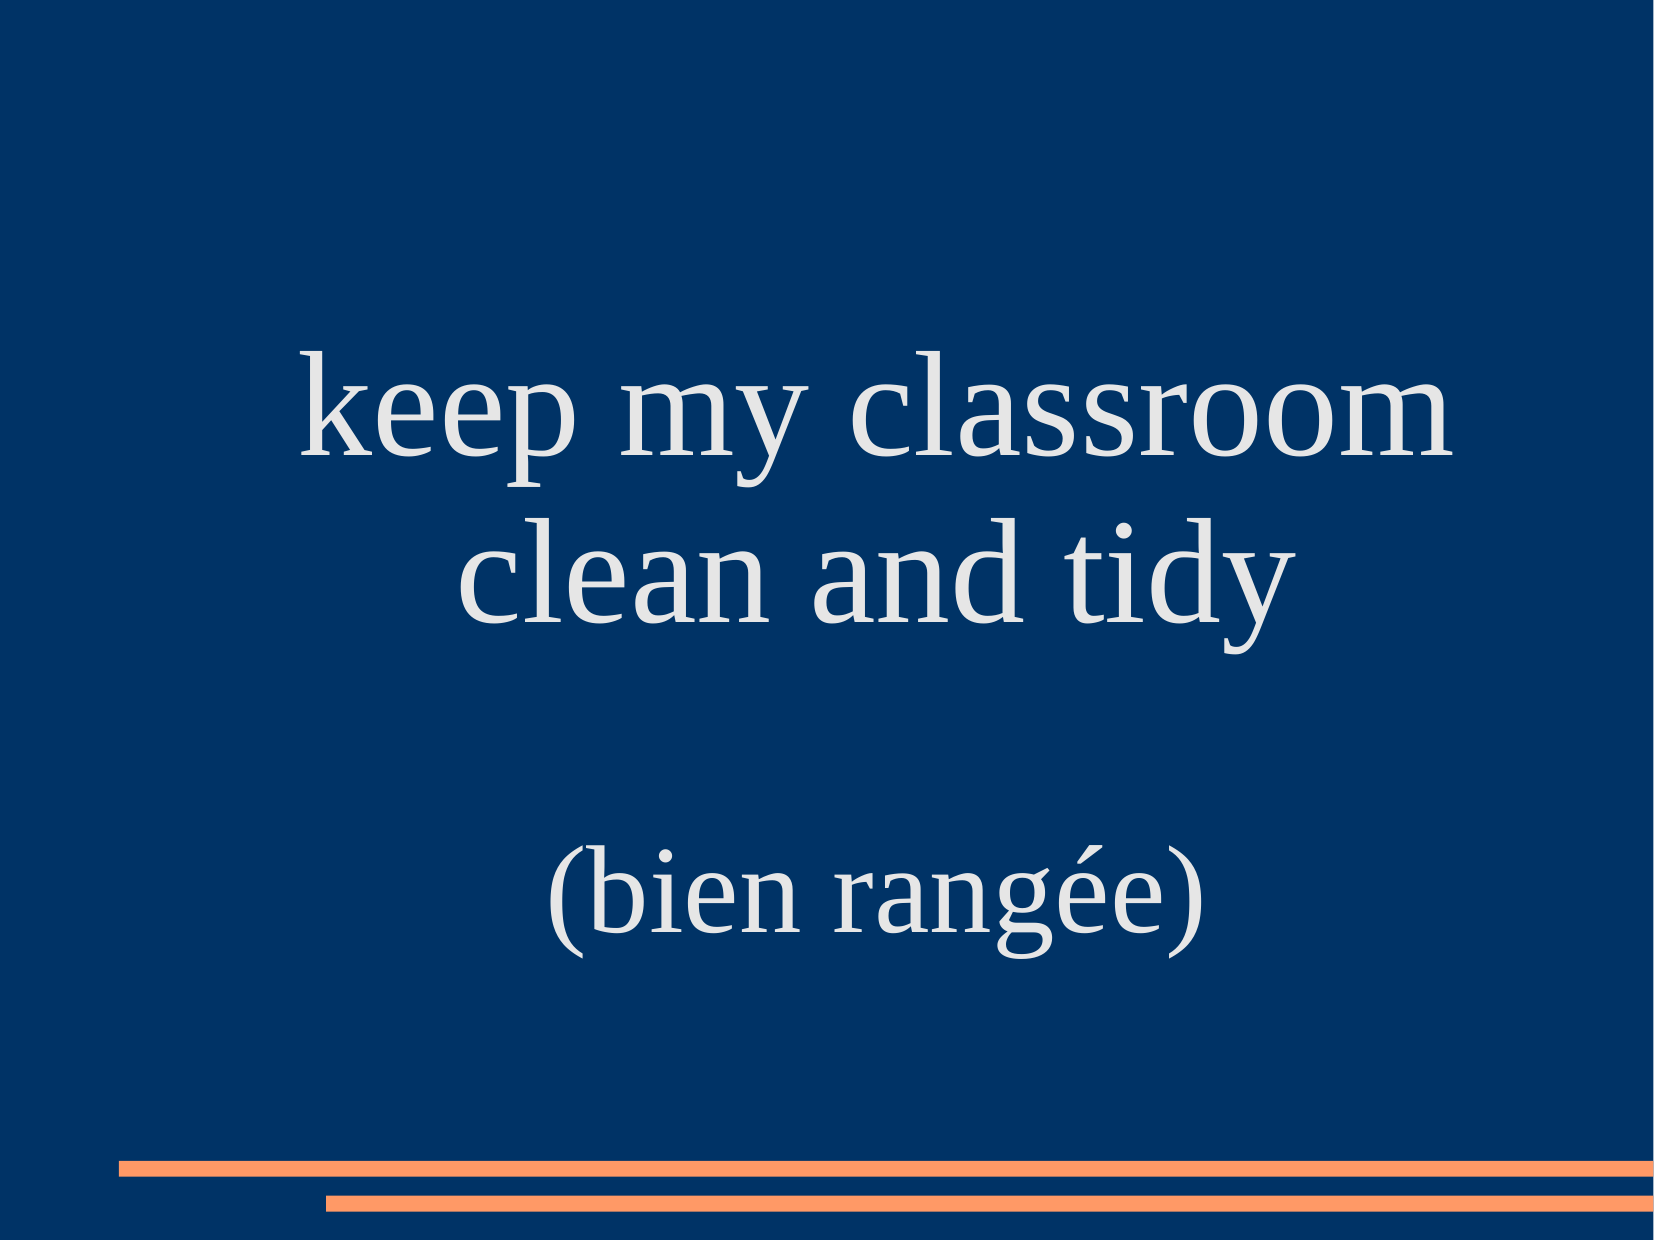

#
keep my classroom clean and tidy
(bien rangée)